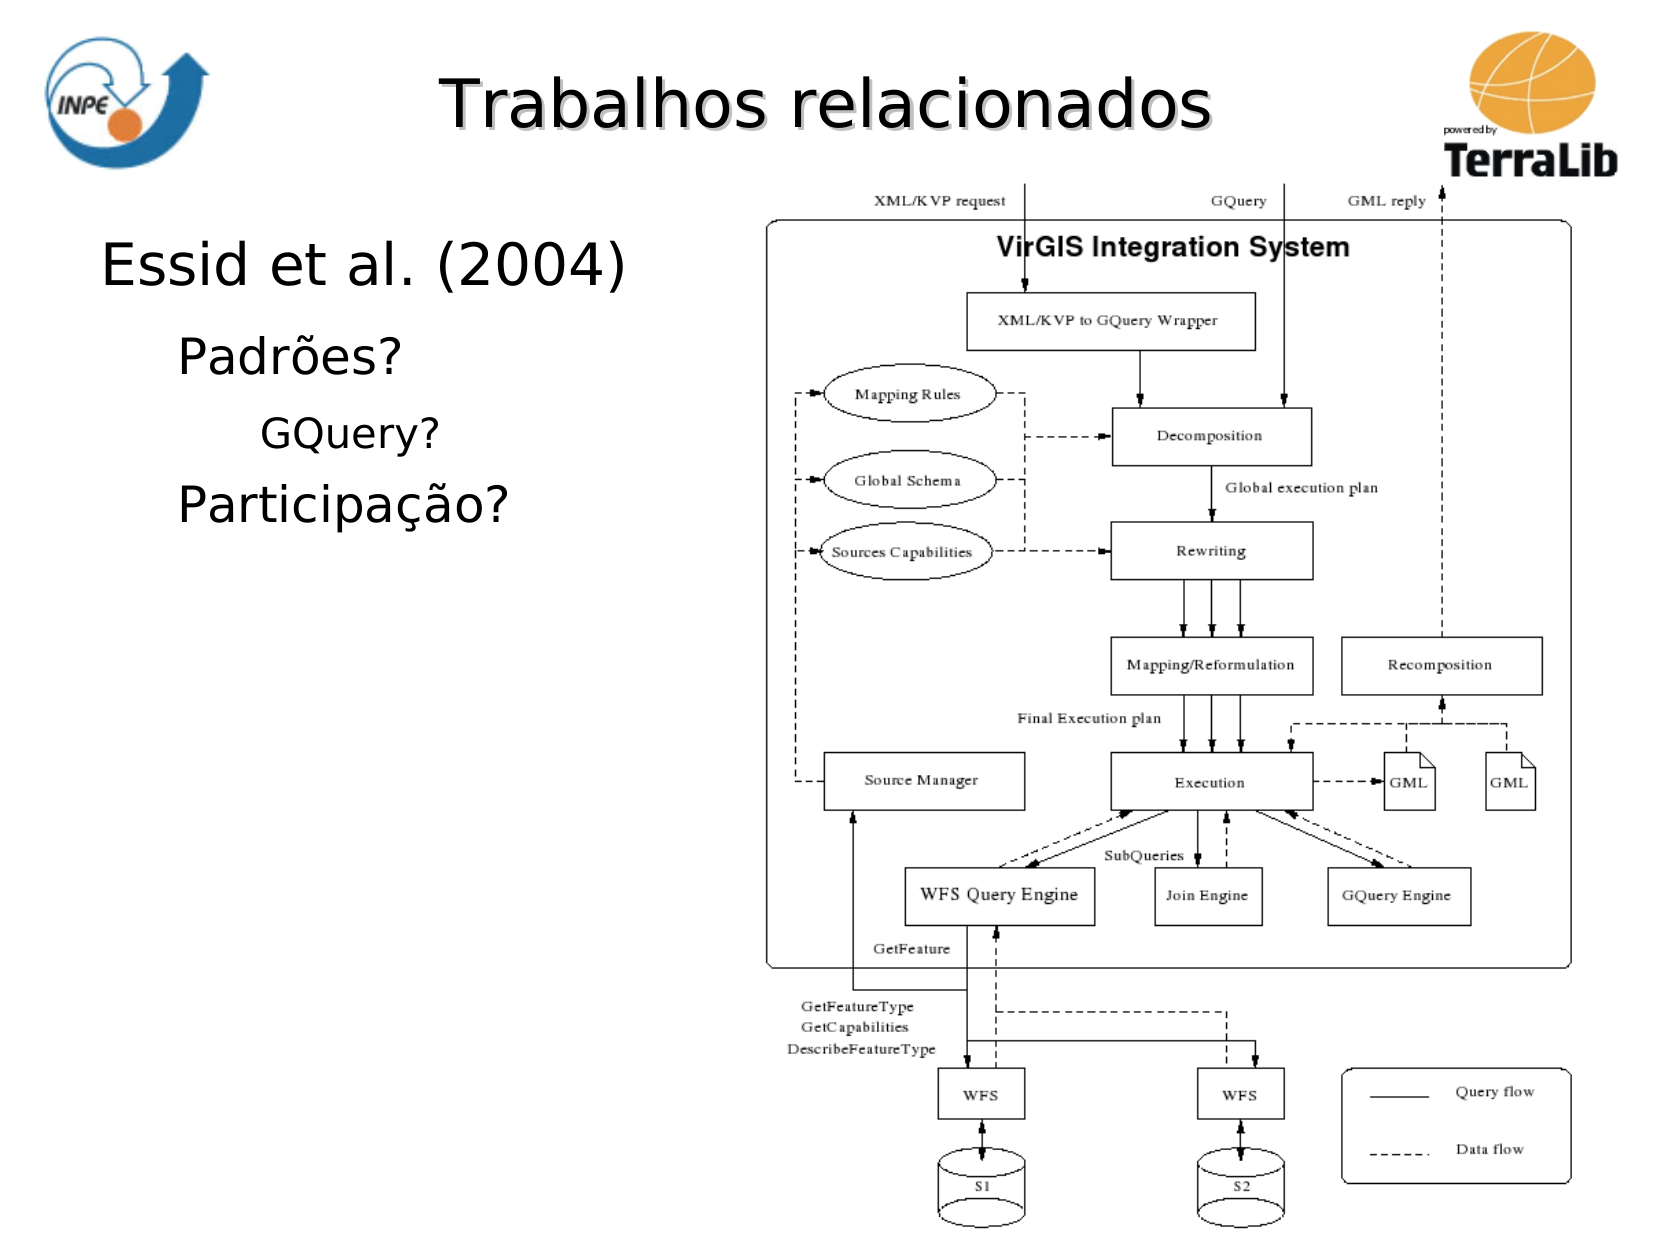

# Trabalhos relacionados
Essid et al. (2004)
Padrões?
GQuery?
Participação?